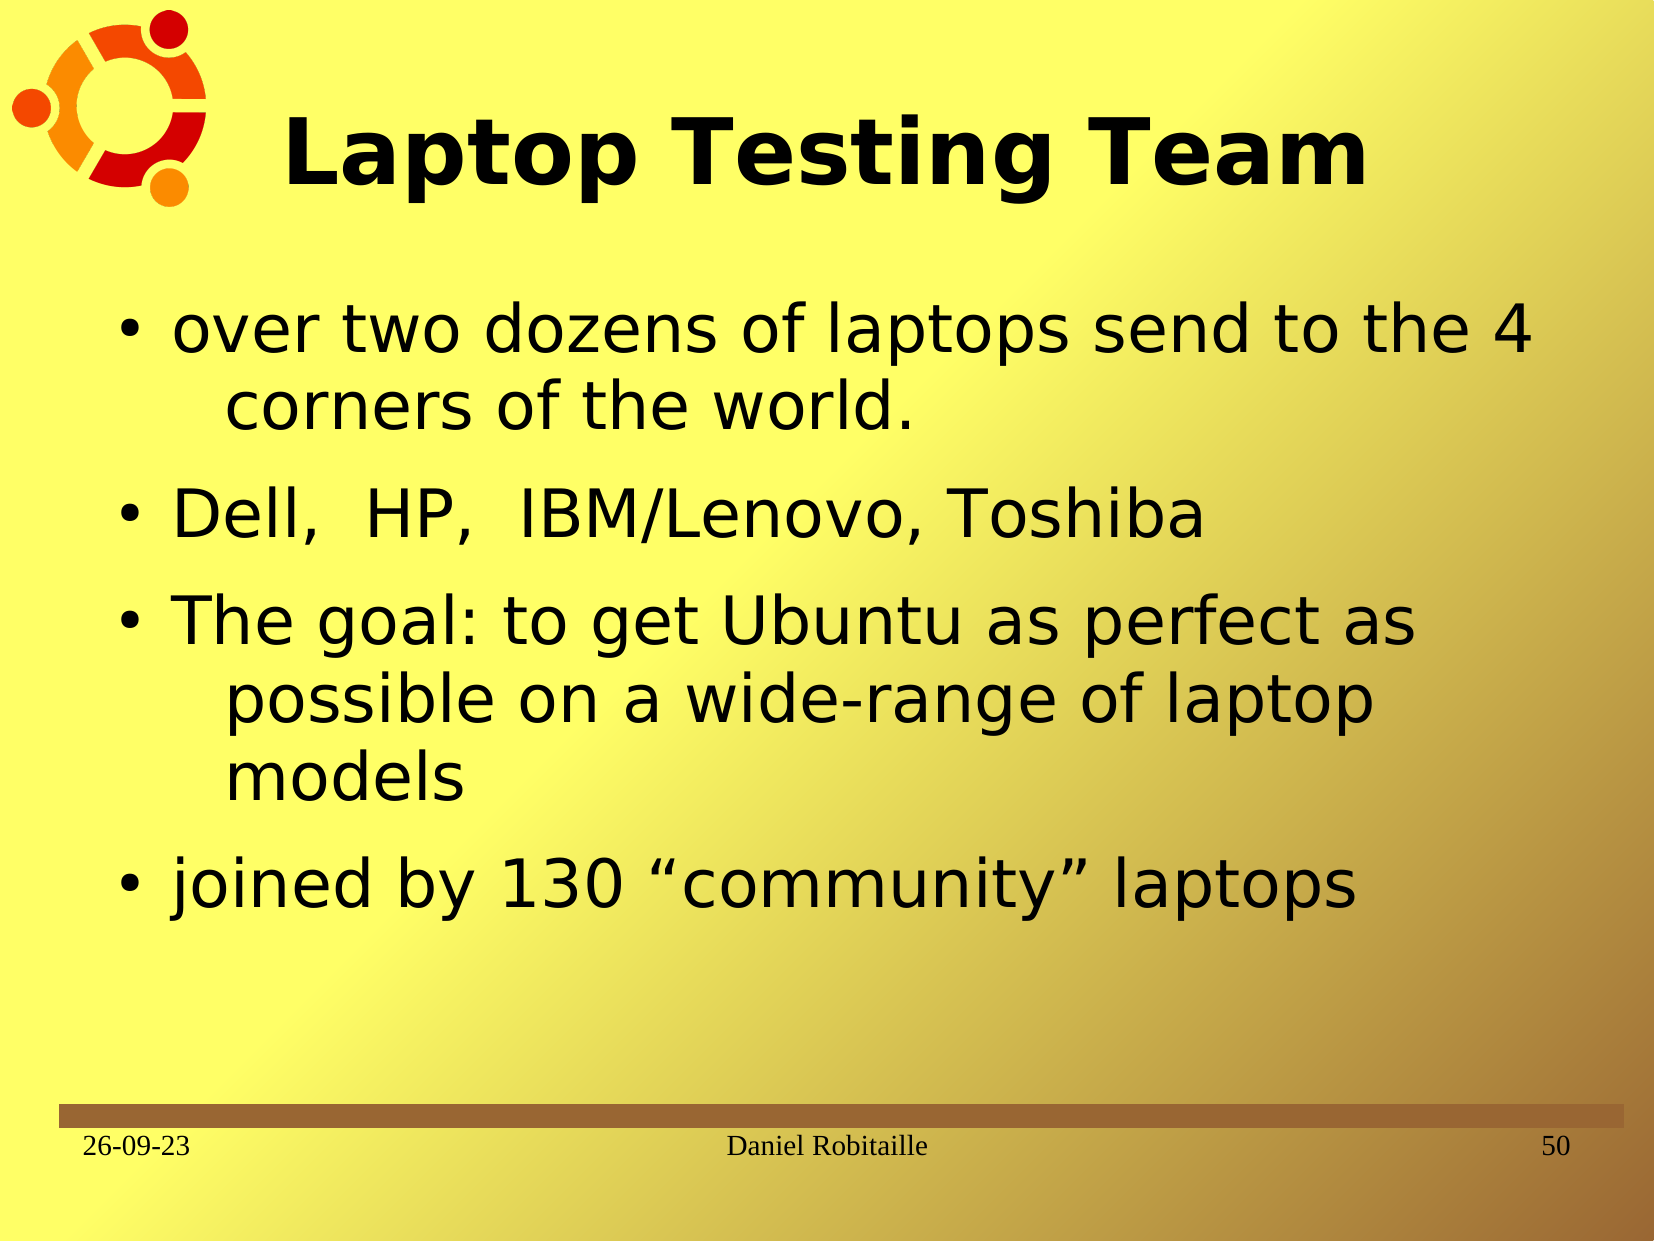

# Laptop Testing Team
over two dozens of laptops send to the 4 corners of the world.
Dell, HP, IBM/Lenovo, Toshiba
The goal: to get Ubuntu as perfect as possible on a wide-range of laptop models
joined by 130 “community” laptops
Daniel Robitaille
50